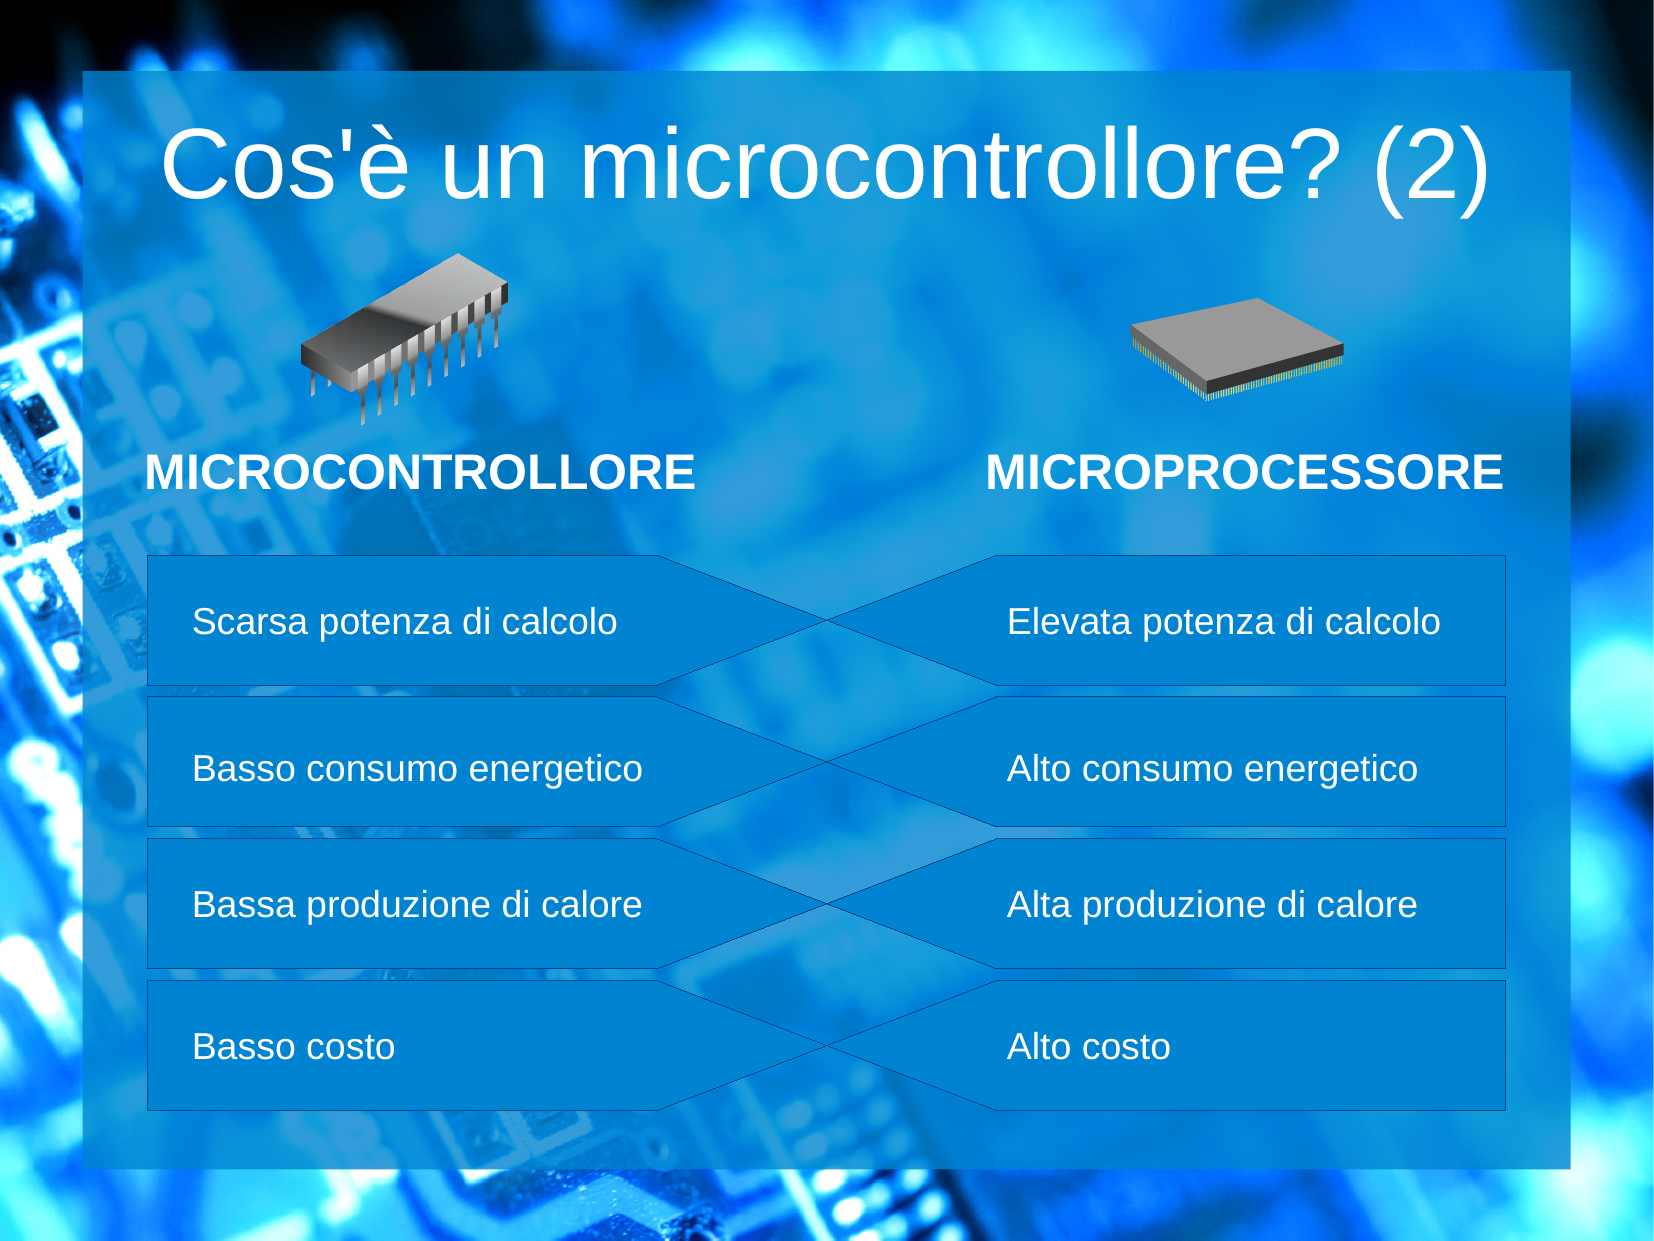

# Cos'è un microcontrollore? (2)
MICROPROCESSORE
MICROCONTROLLORE
Scarsa potenza di calcolo
Elevata potenza di calcolo
Basso consumo energetico
Alto consumo energetico
Bassa produzione di calore
Alta produzione di calore
Basso costo
Alto costo